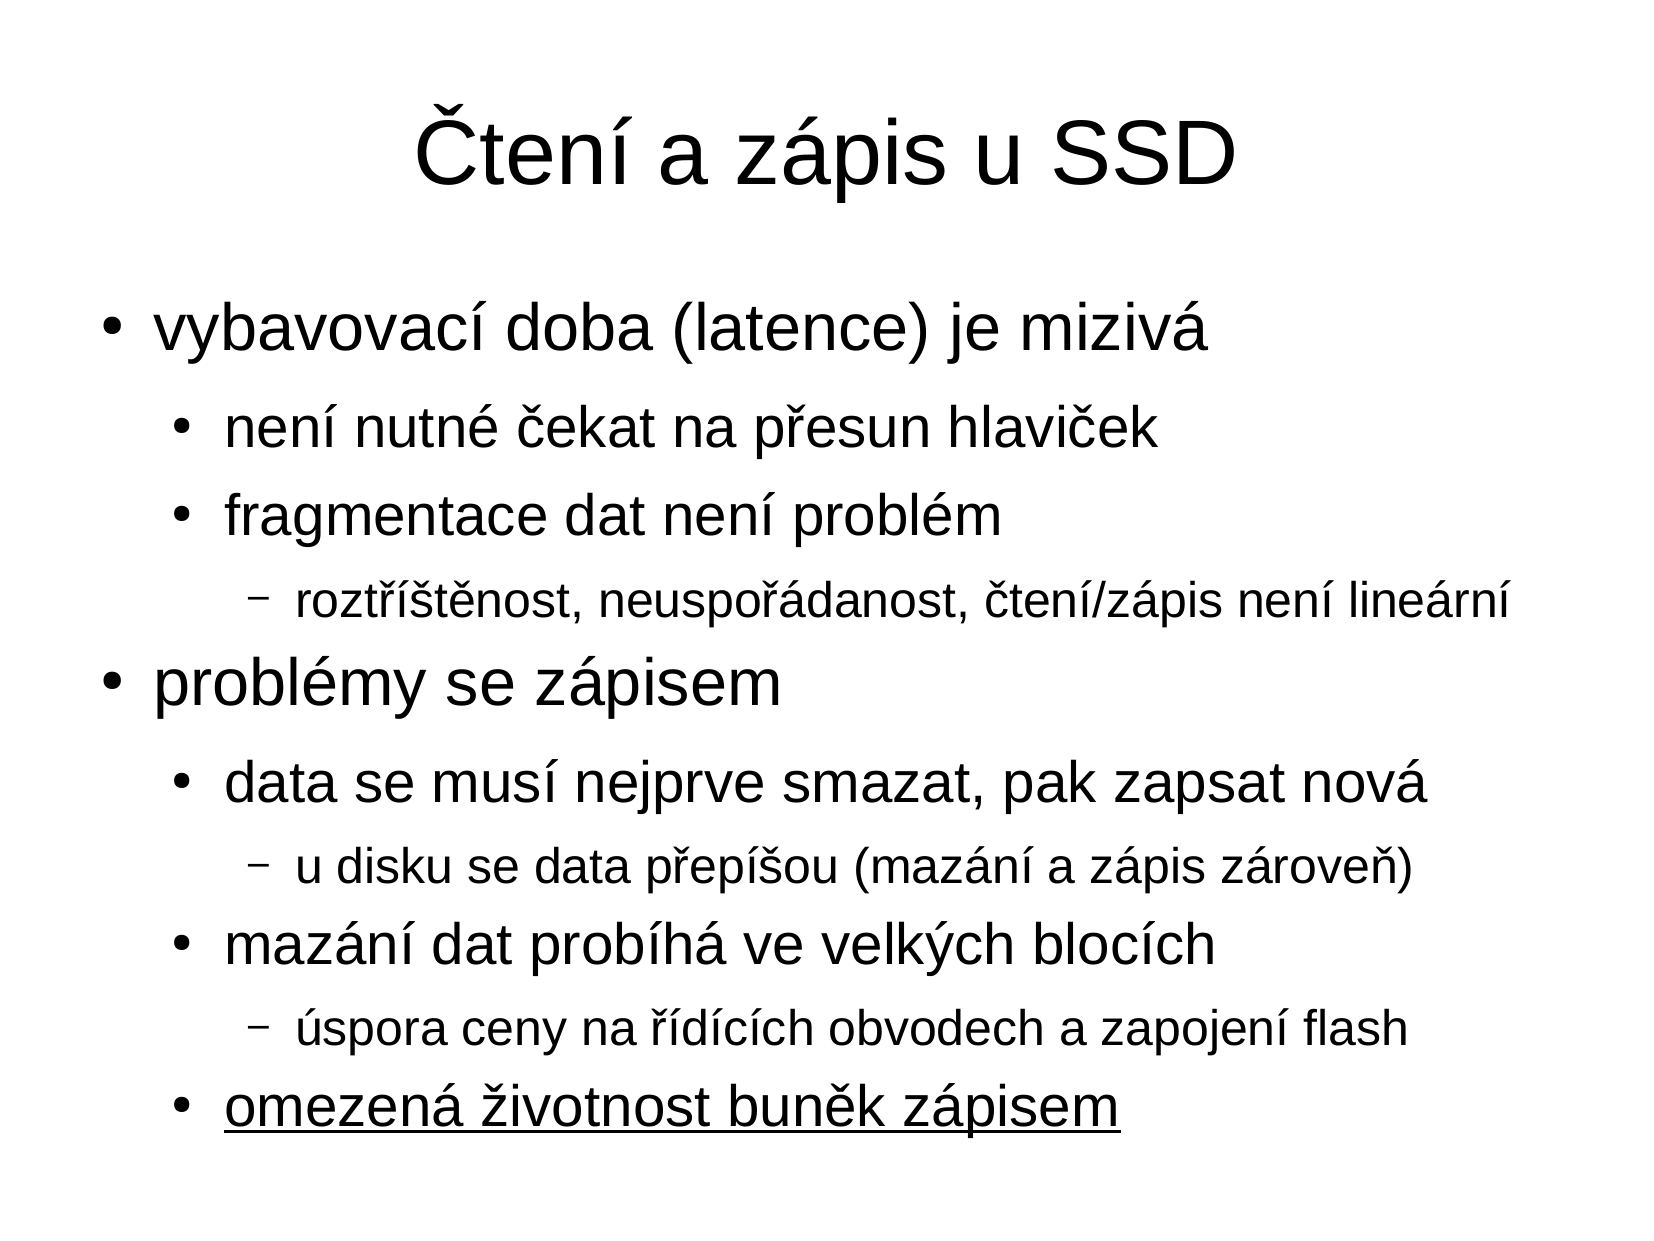

# Čtení a zápis u SSD
vybavovací doba (latence) je mizivá
není nutné čekat na přesun hlaviček
fragmentace dat není problém
roztříštěnost, neuspořádanost, čtení/zápis není lineární
problémy se zápisem
data se musí nejprve smazat, pak zapsat nová
u disku se data přepíšou (mazání a zápis zároveň)
mazání dat probíhá ve velkých blocích
úspora ceny na řídících obvodech a zapojení flash
omezená životnost buněk zápisem